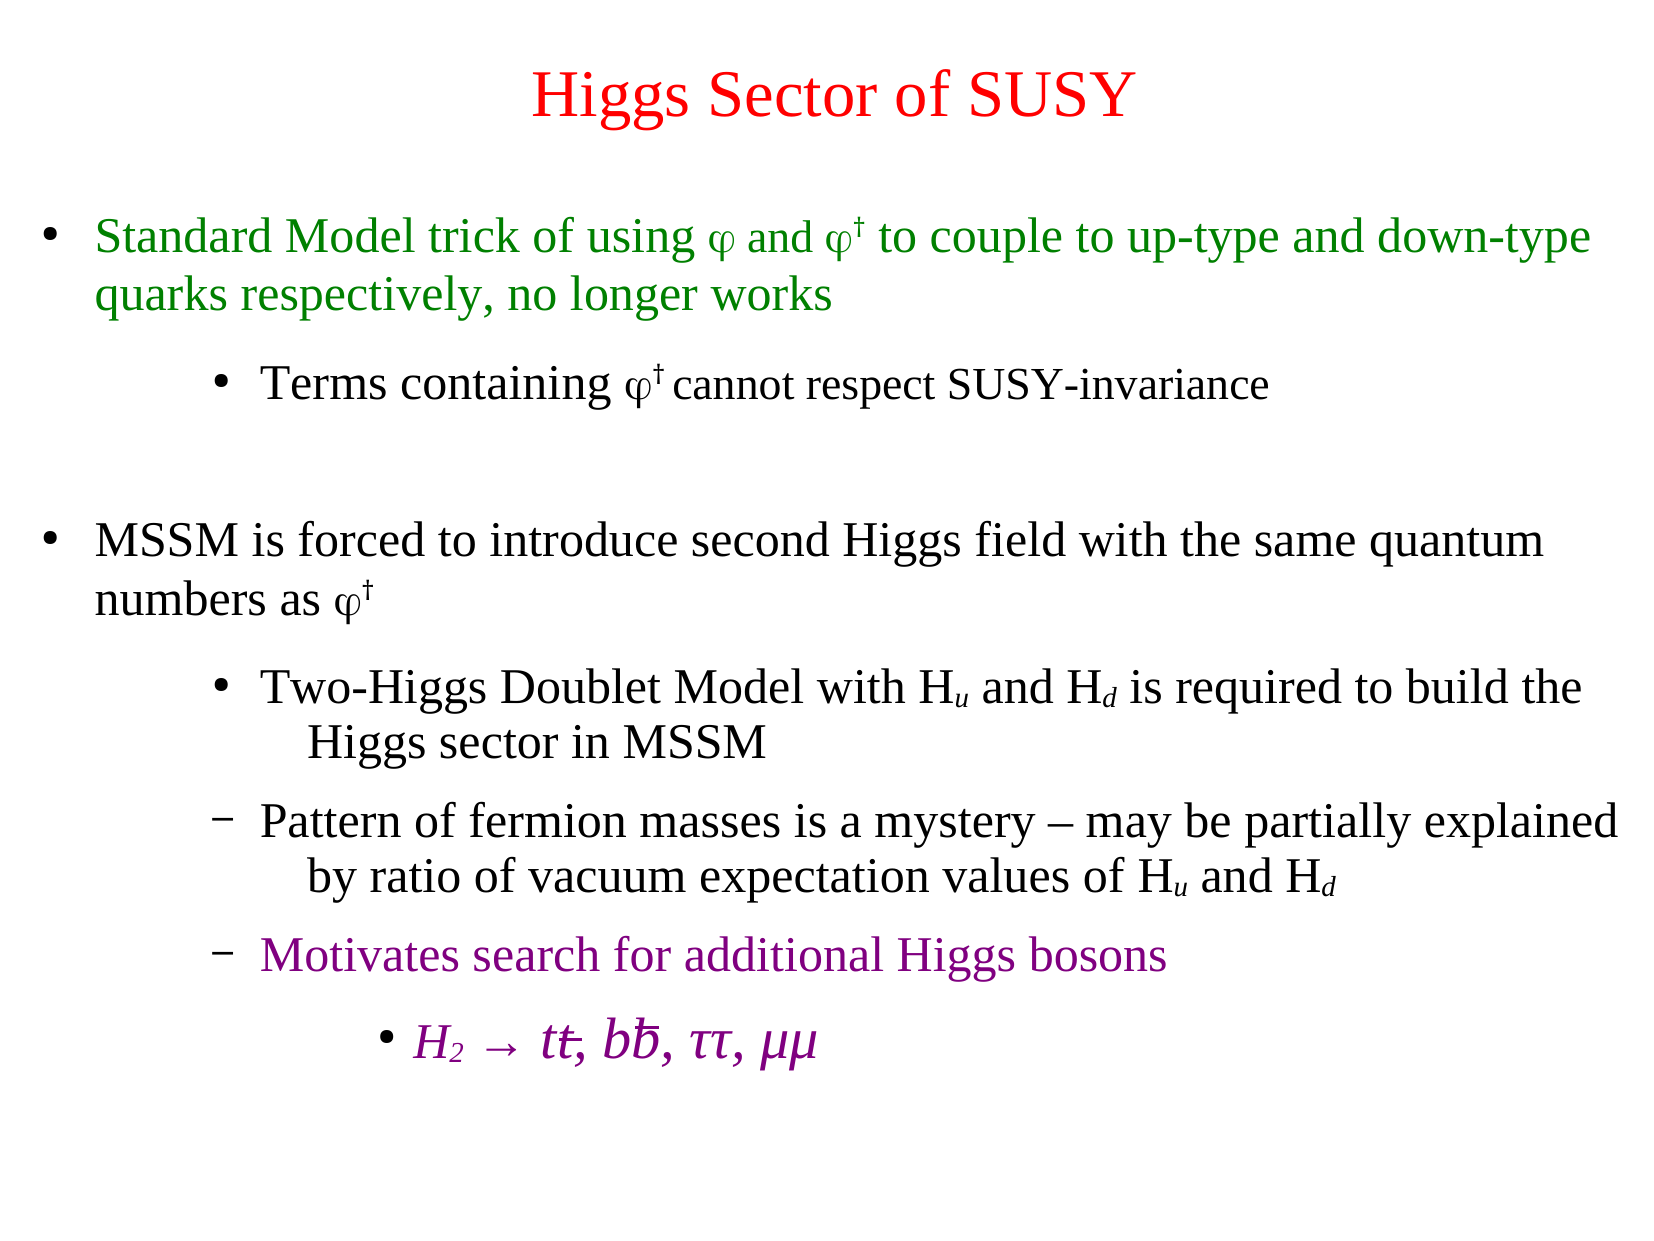

# Higgs Sector of SUSY
Standard Model trick of using φ and φ† to couple to up-type and down-type quarks respectively, no longer works
Terms containing φ† cannot respect SUSY-invariance
MSSM is forced to introduce second Higgs field with the same quantum numbers as φ†
Two-Higgs Doublet Model with Hu and Hd is required to build the Higgs sector in MSSM
Pattern of fermion masses is a mystery – may be partially explained by ratio of vacuum expectation values of Hu and Hd
Motivates search for additional Higgs bosons
H2 → tt, bb, ττ, μμ